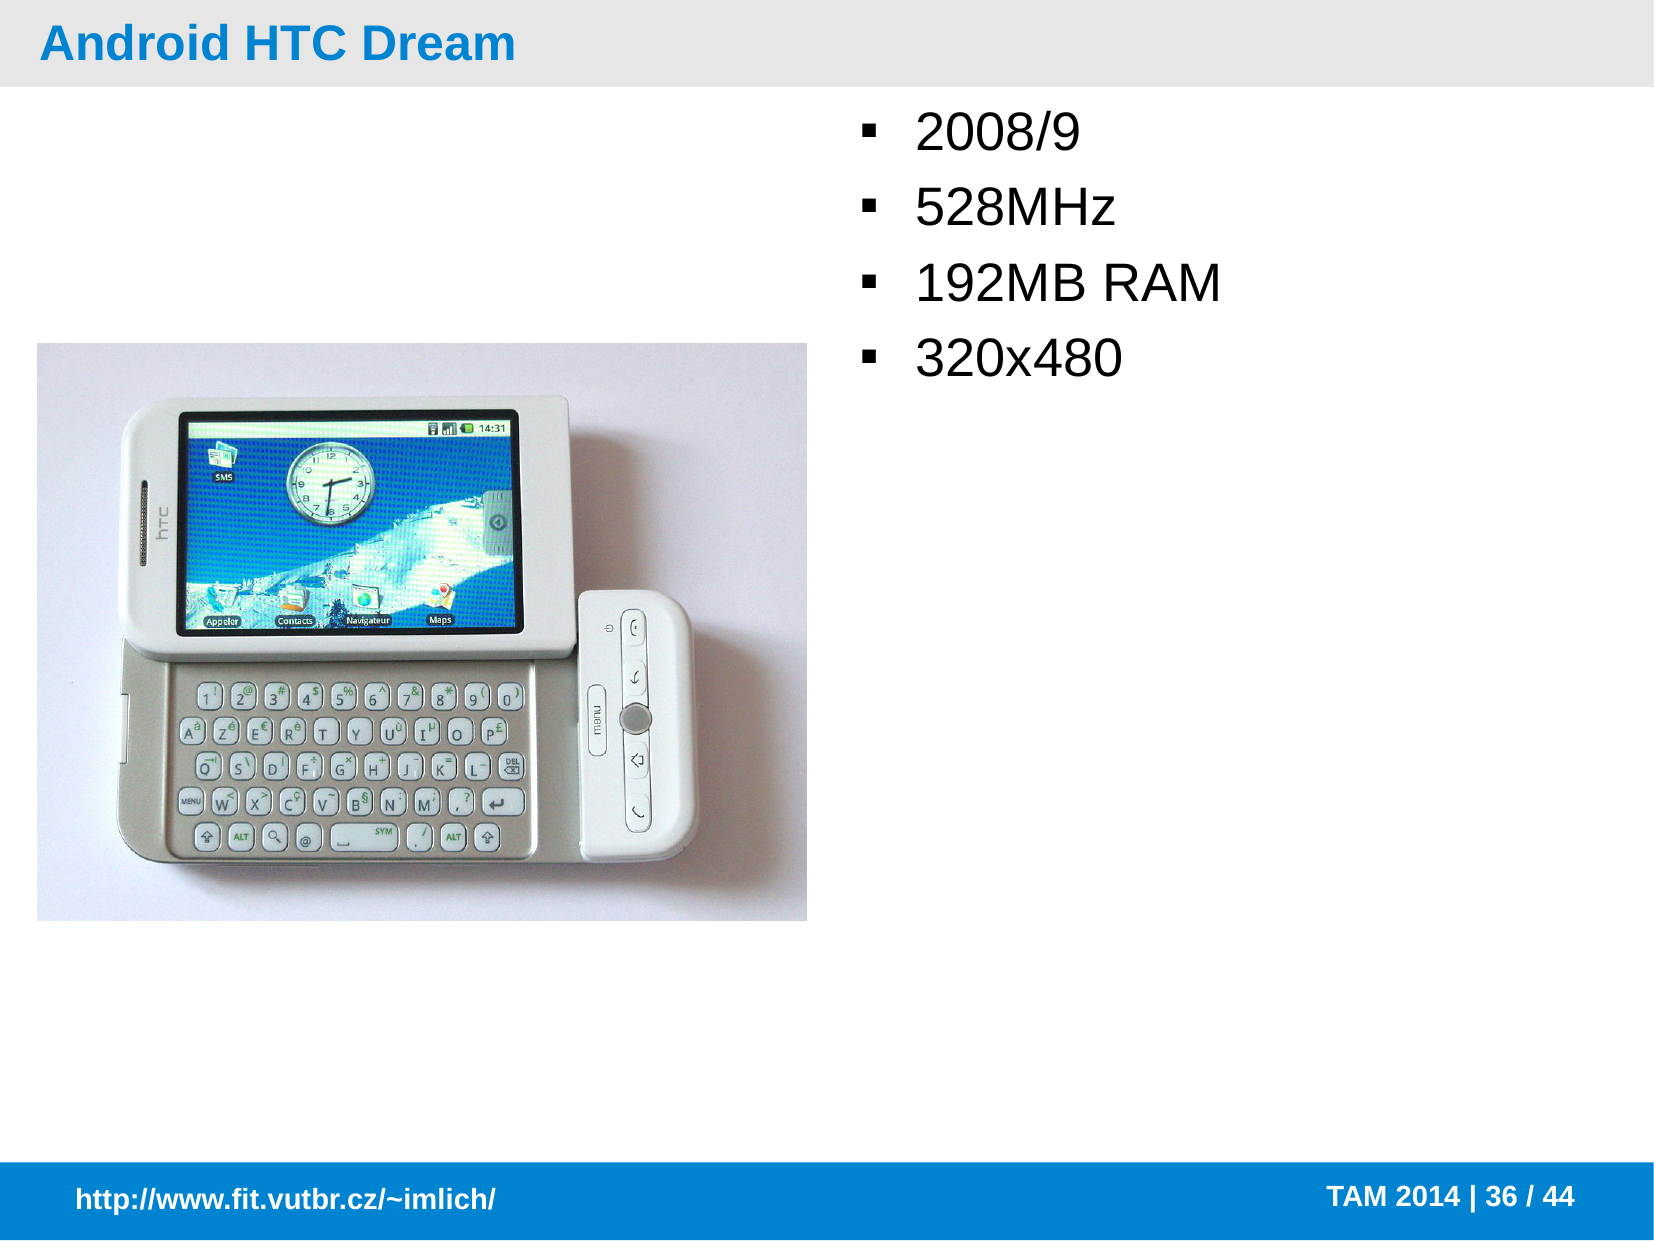

# Android HTC Dream
2008/9
528MHz
192MB RAM
320x480